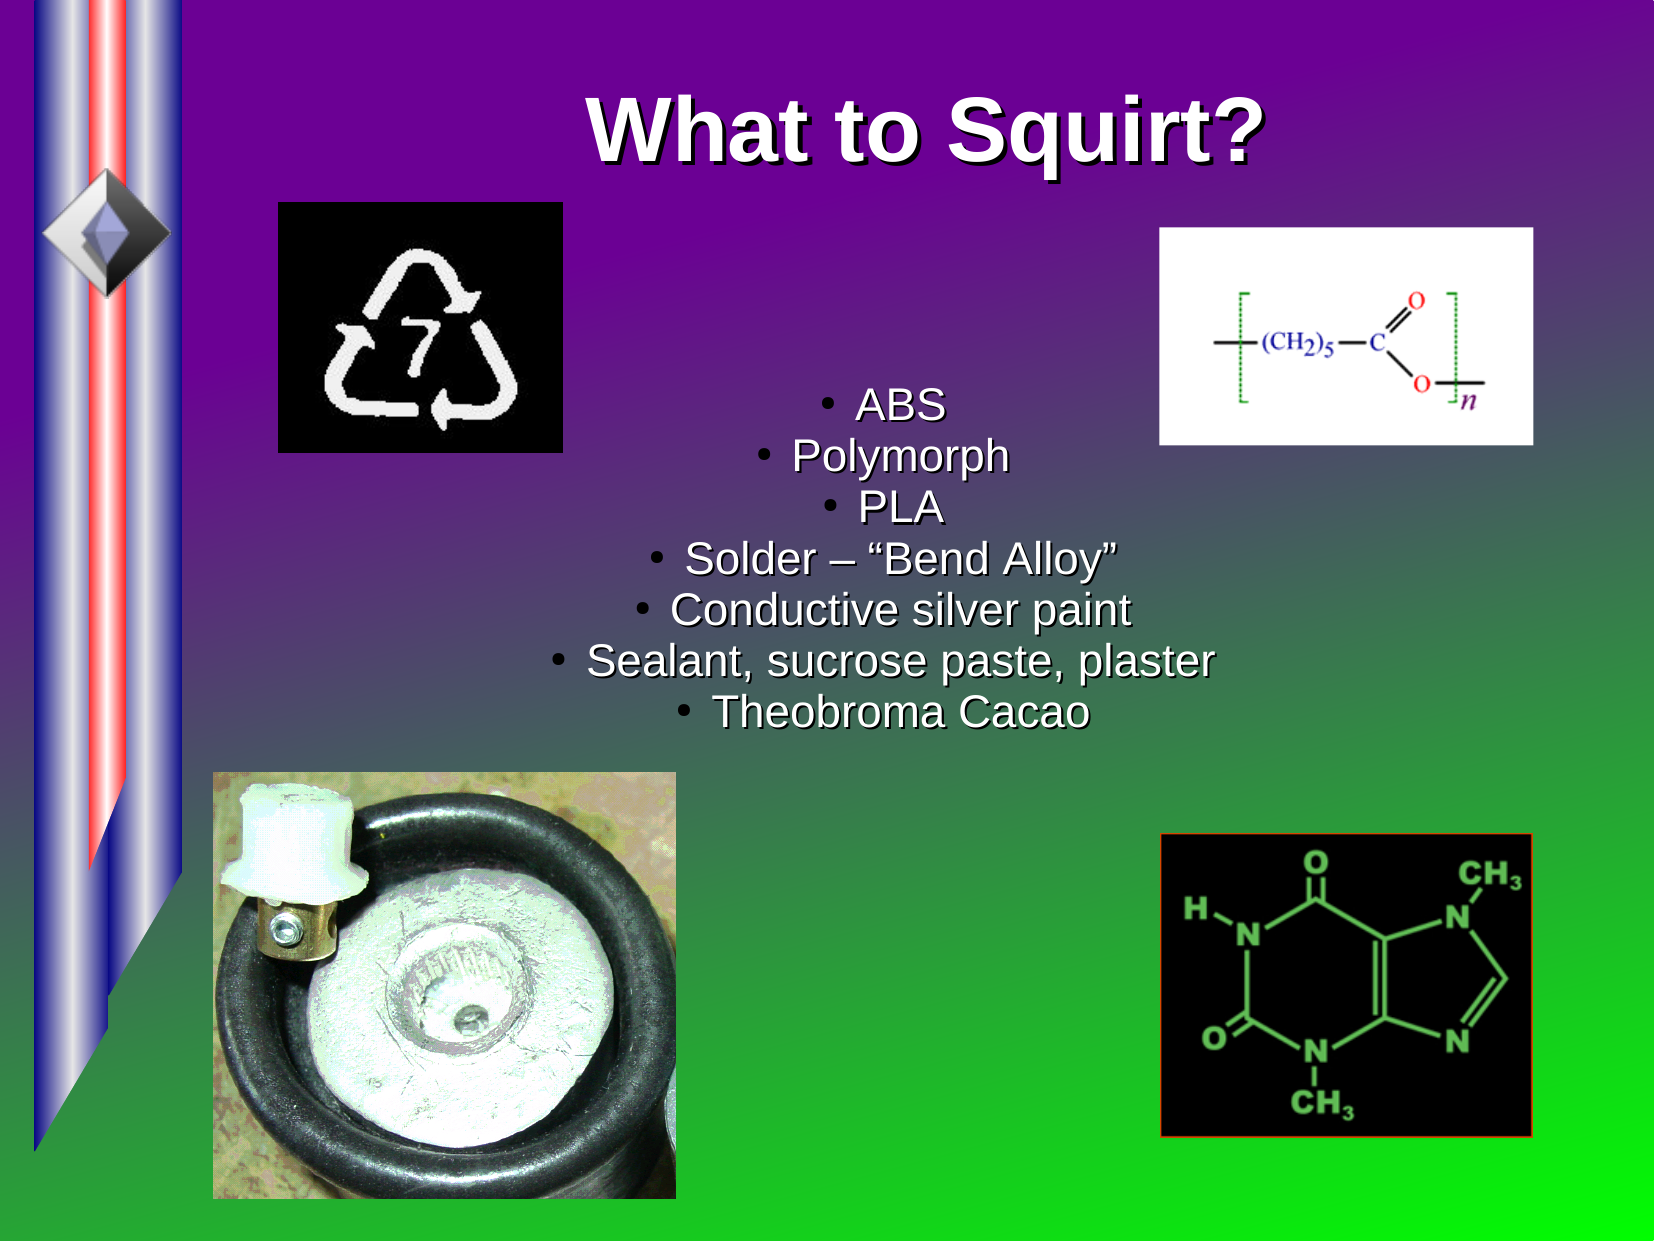

# What to Squirt?
ABS
Polymorph
PLA
Solder – “Bend Alloy”
Conductive silver paint
Sealant, sucrose paste, plaster
Theobroma Cacao